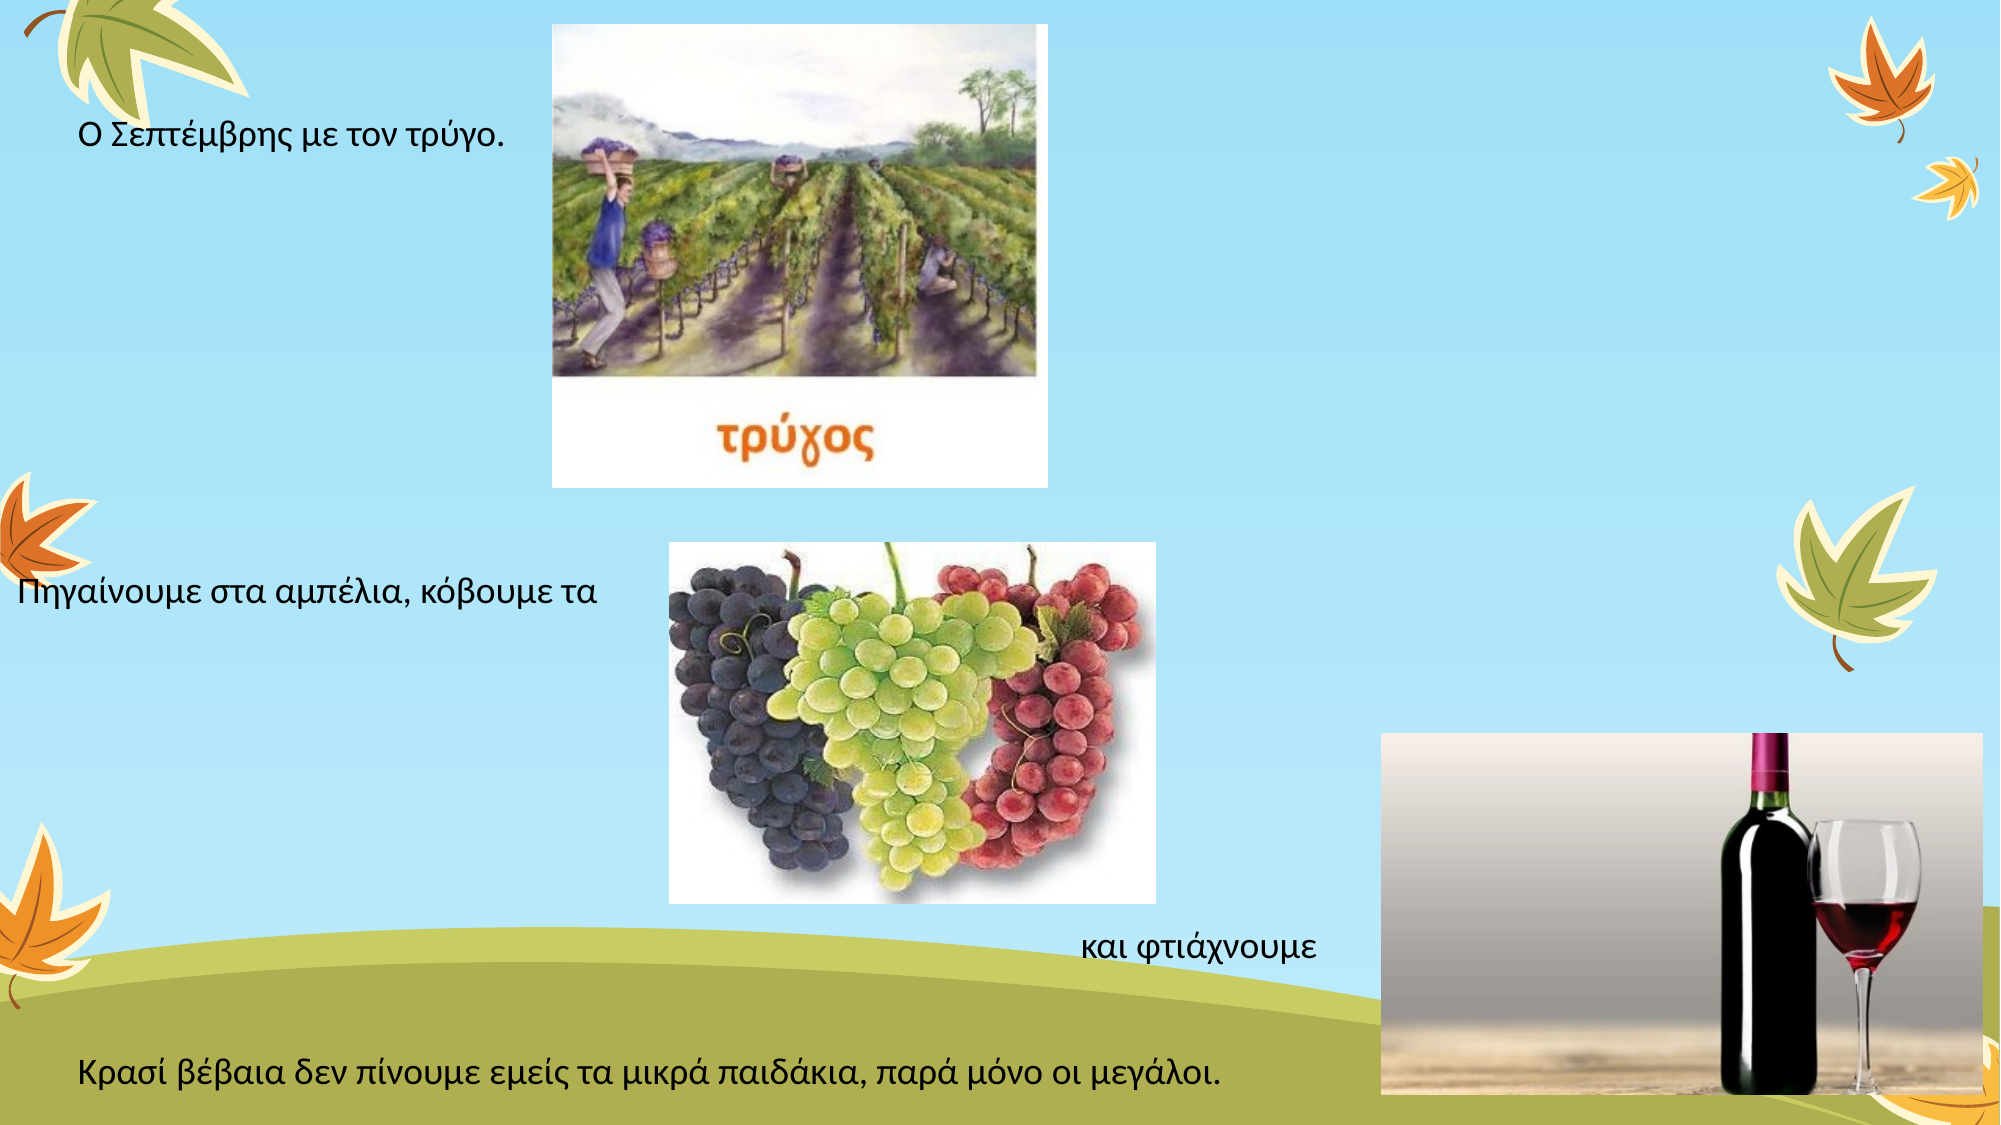

Ο Σεπτέμβρης με τον τρύγο.
Πηγαίνουμε στα αμπέλια, κόβουμε τα
και φτιάχνουμε
Κρασί βέβαια δεν πίνουμε εμείς τα μικρά παιδάκια, παρά μόνο οι μεγάλοι.